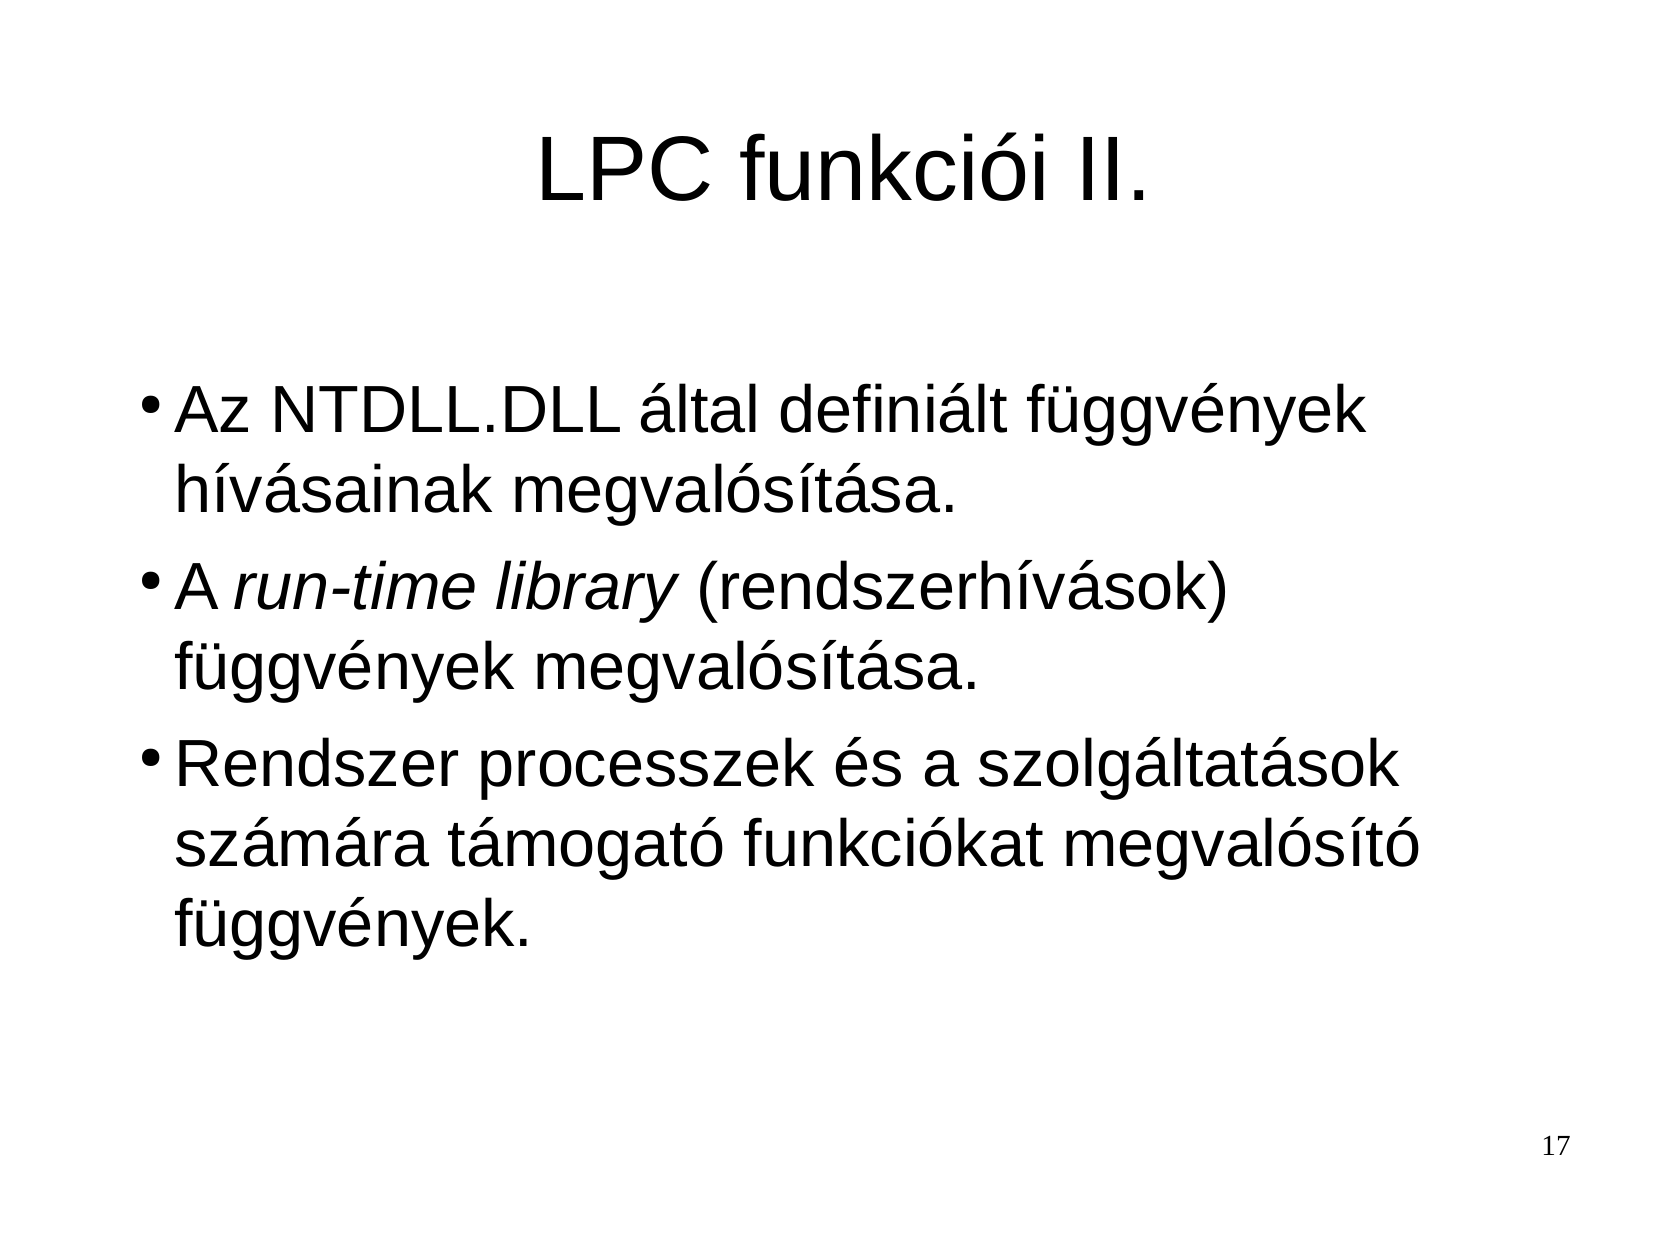

# LPC funkciói II.
Az NTDLL.DLL által definiált függvények hívásainak megvalósítása.
A run-time library (rendszerhívások) függvények megvalósítása.
Rendszer processzek és a szolgáltatások számára támogató funkciókat megvalósító függvények.
17